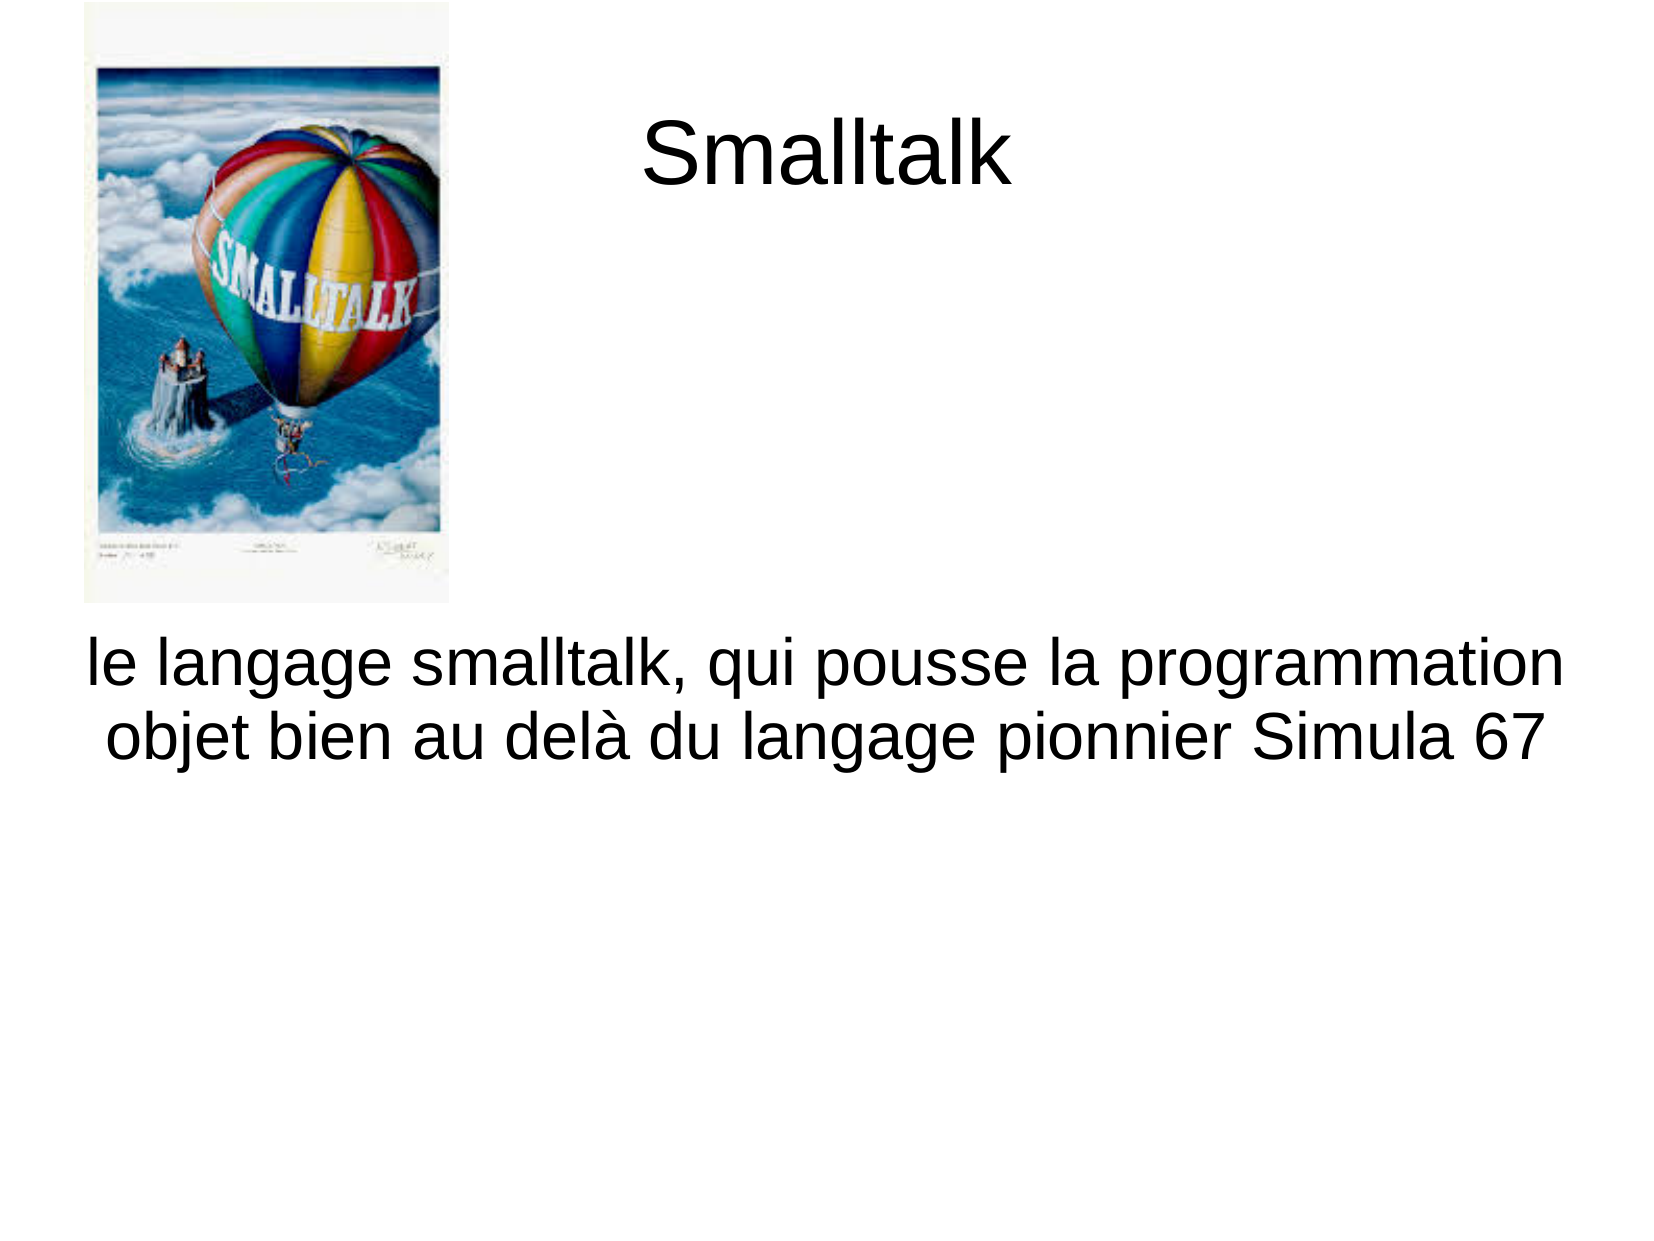

# Smalltalk
le langage smalltalk, qui pousse la programmation objet bien au delà du langage pionnier Simula 67